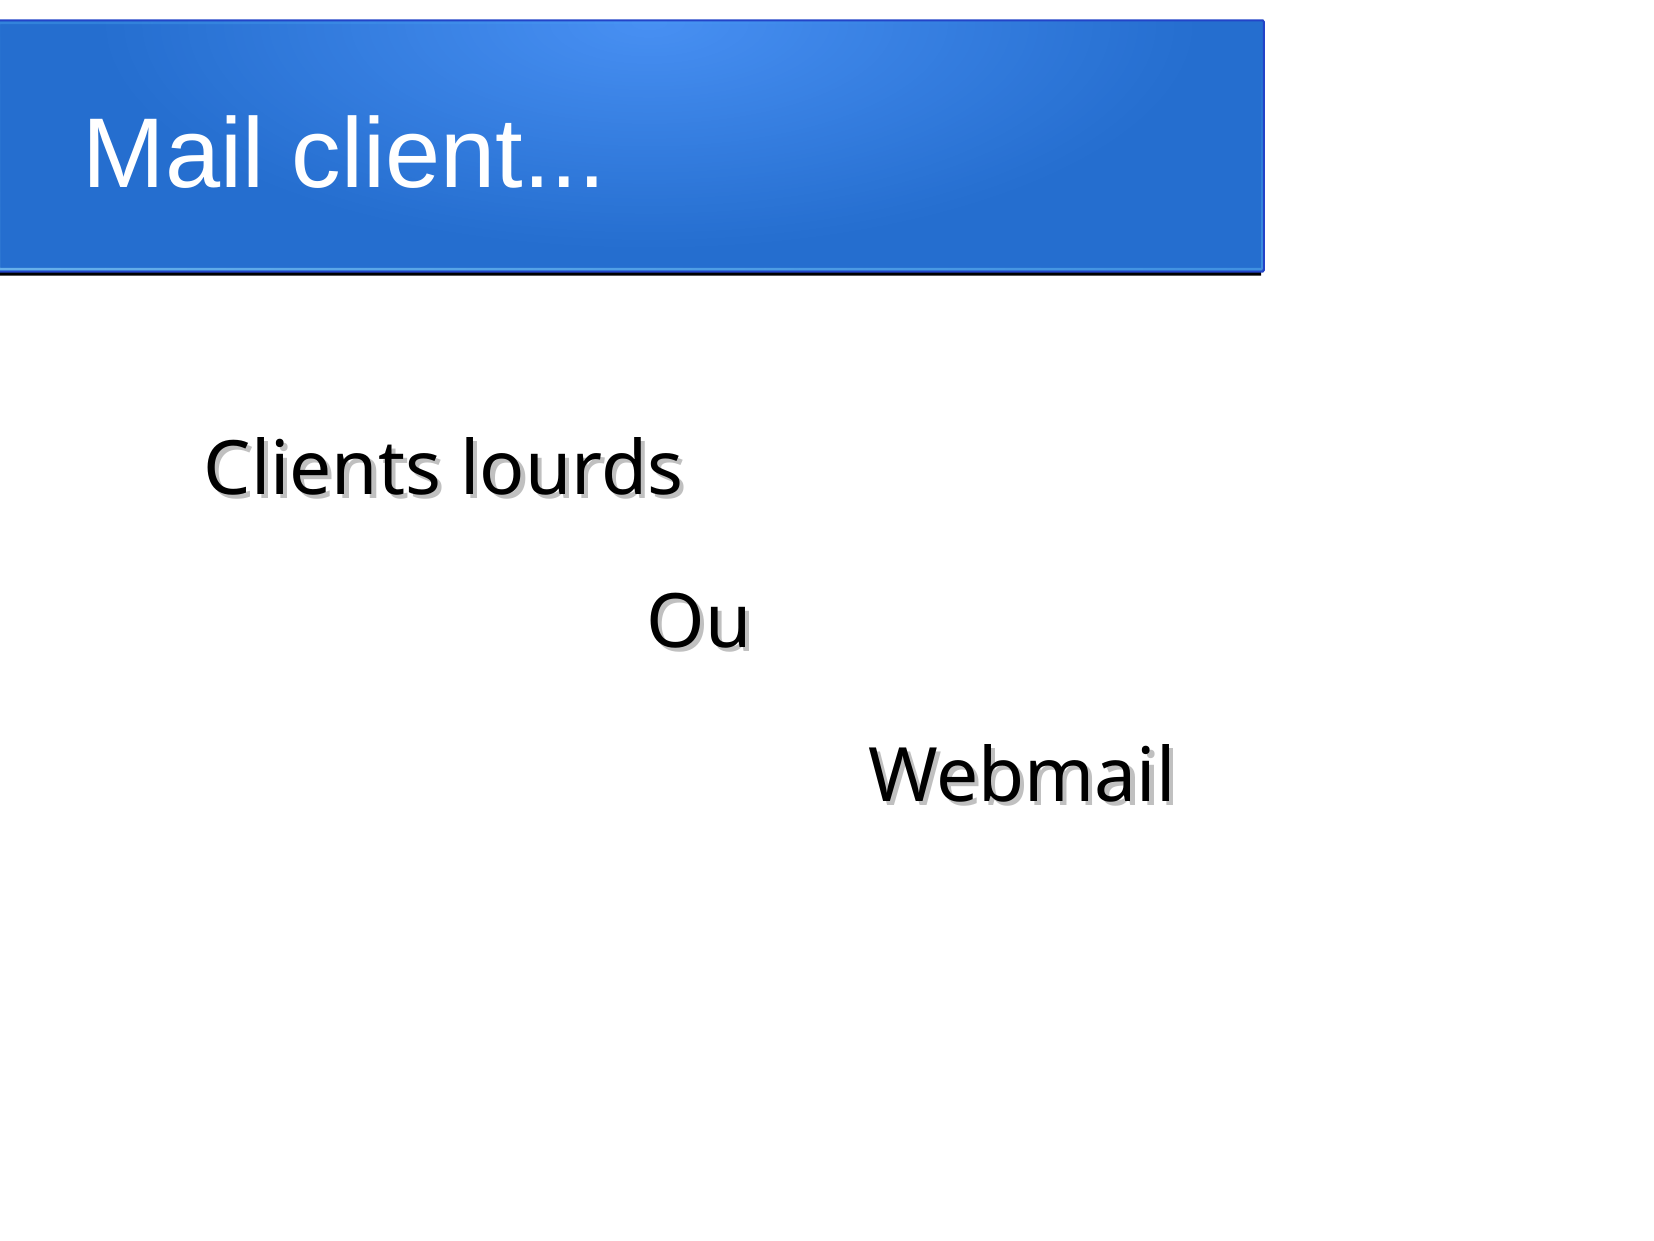

# Mail client...
Clients lourds
						Ou
									Webmail